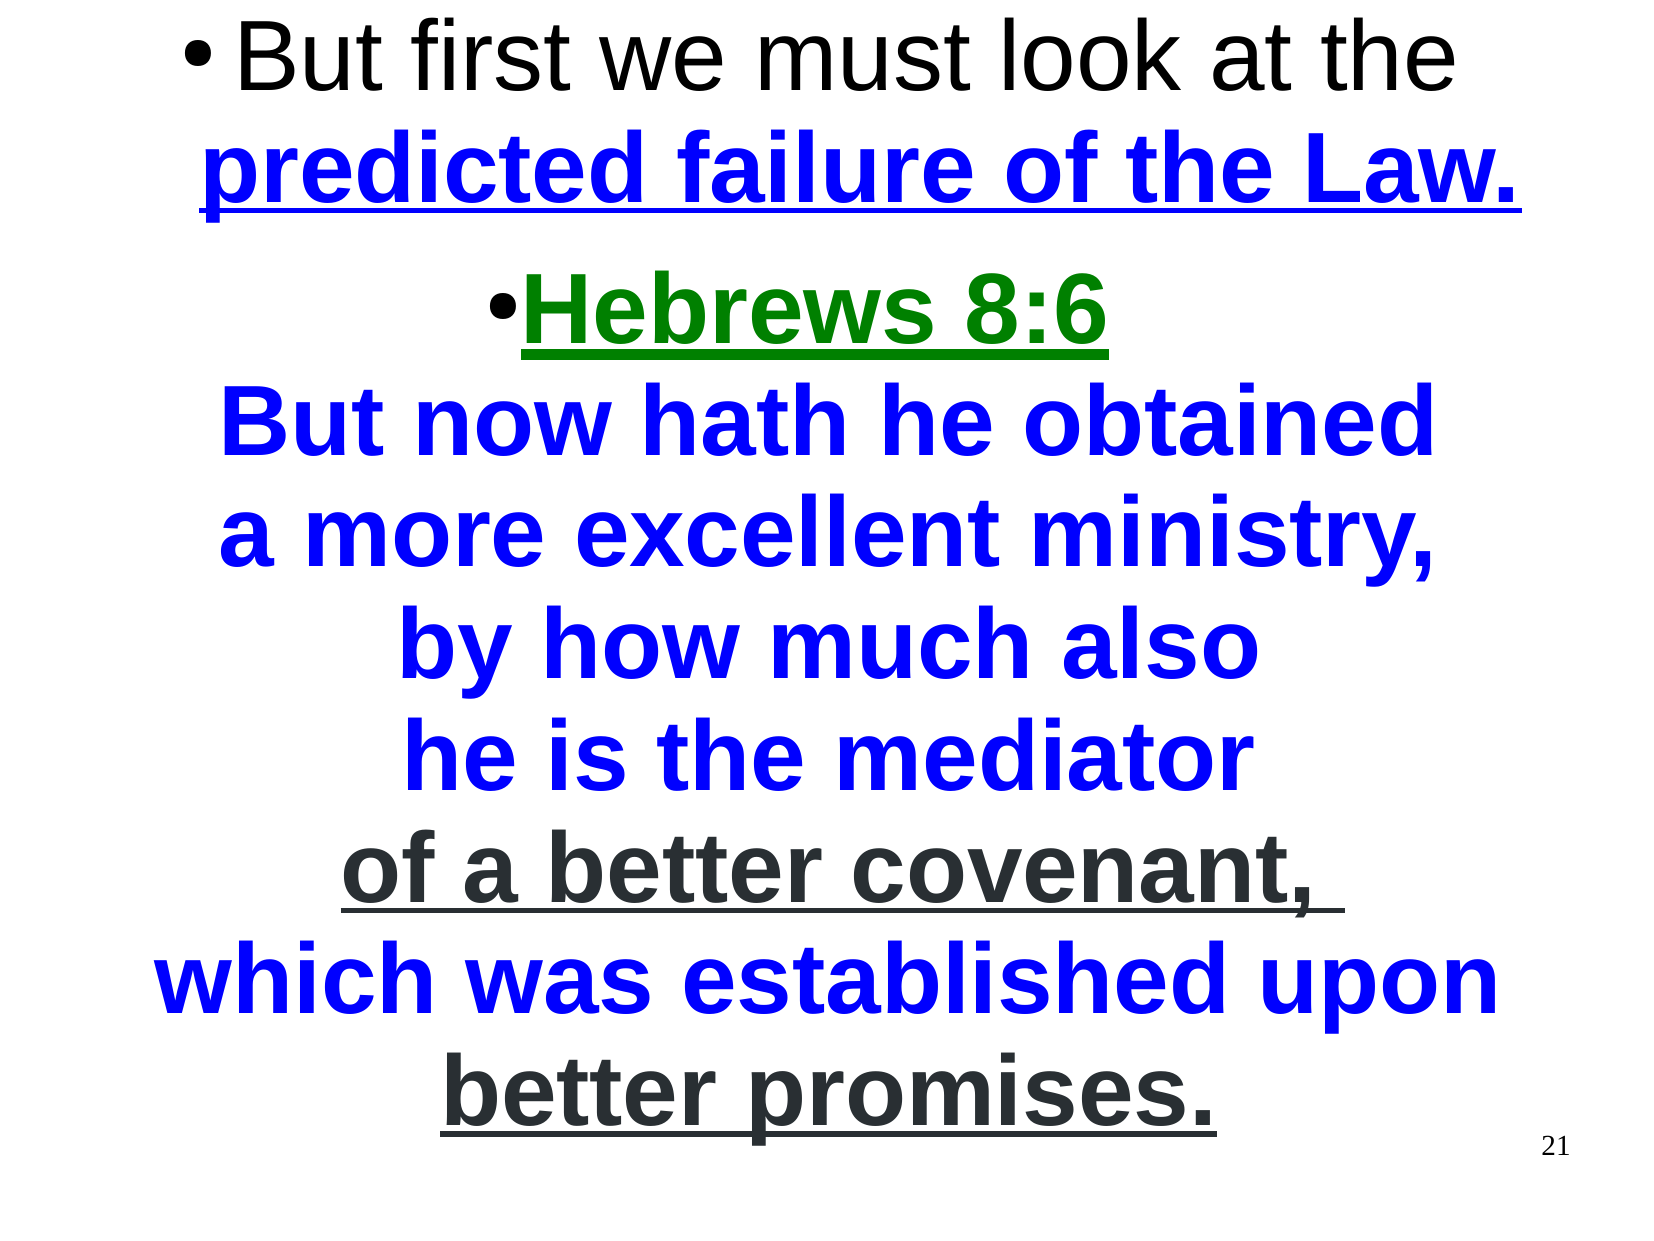

# But first we must look at the predicted failure of the Law.
Hebrews 8:6 
But now hath he obtained
a more excellent ministry,
by how much also
he is the mediator
of a better covenant,
which was established upon
better promises.
21